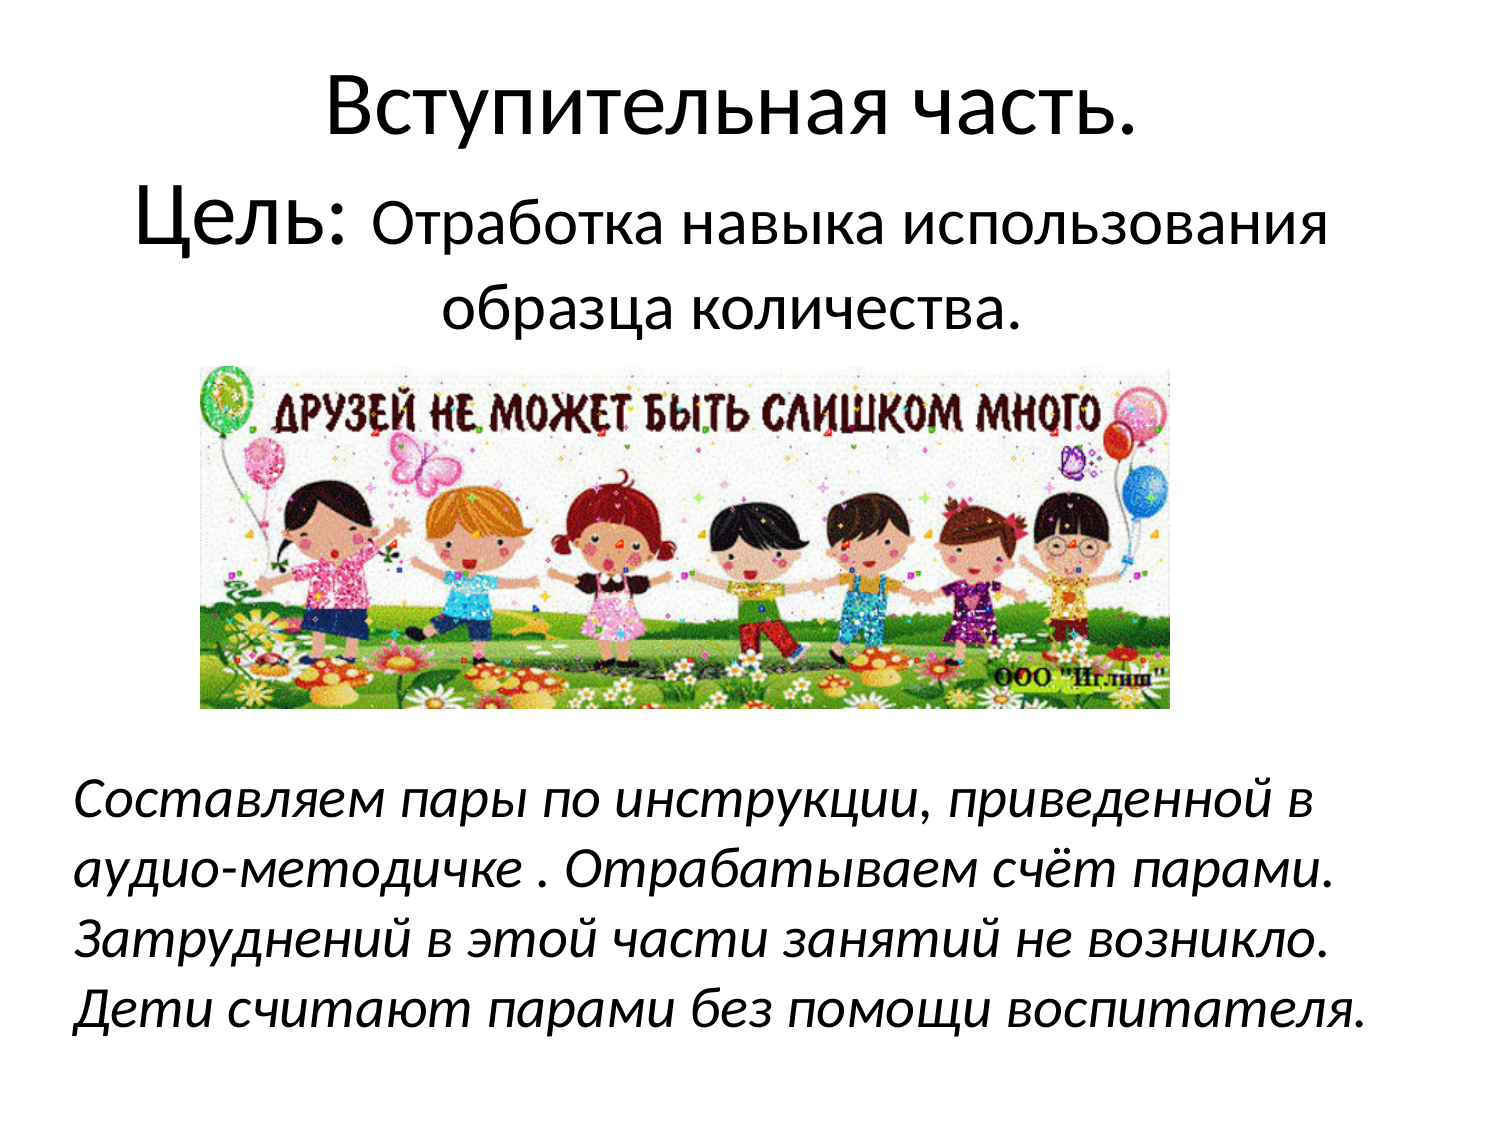

# Вступительная часть. Цель: Отработка навыка использования образца количества.
Составляем пары по инструкции, приведенной в аудио-методичке . Отрабатываем счёт парами. Затруднений в этой части занятий не возникло. Дети считают парами без помощи воспитателя.